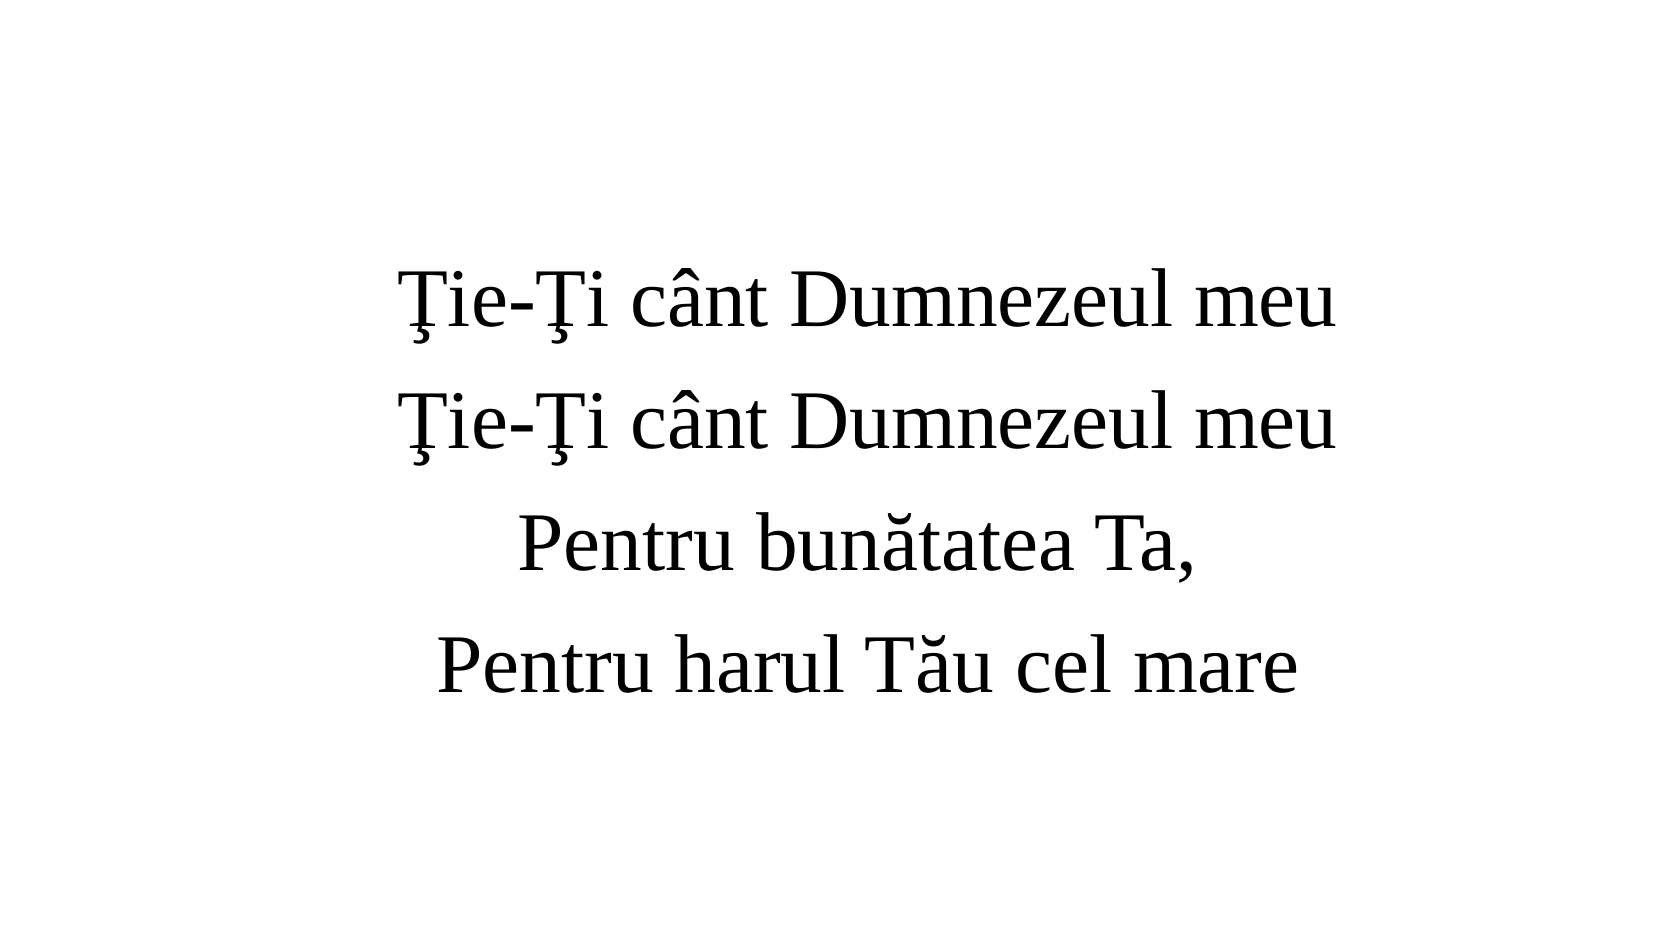

# Ţie-Ţi cânt Dumnezeul meu
Ţie-Ţi cânt Dumnezeul meu
Pentru bunătatea Ta,
Pentru harul Tău cel mare